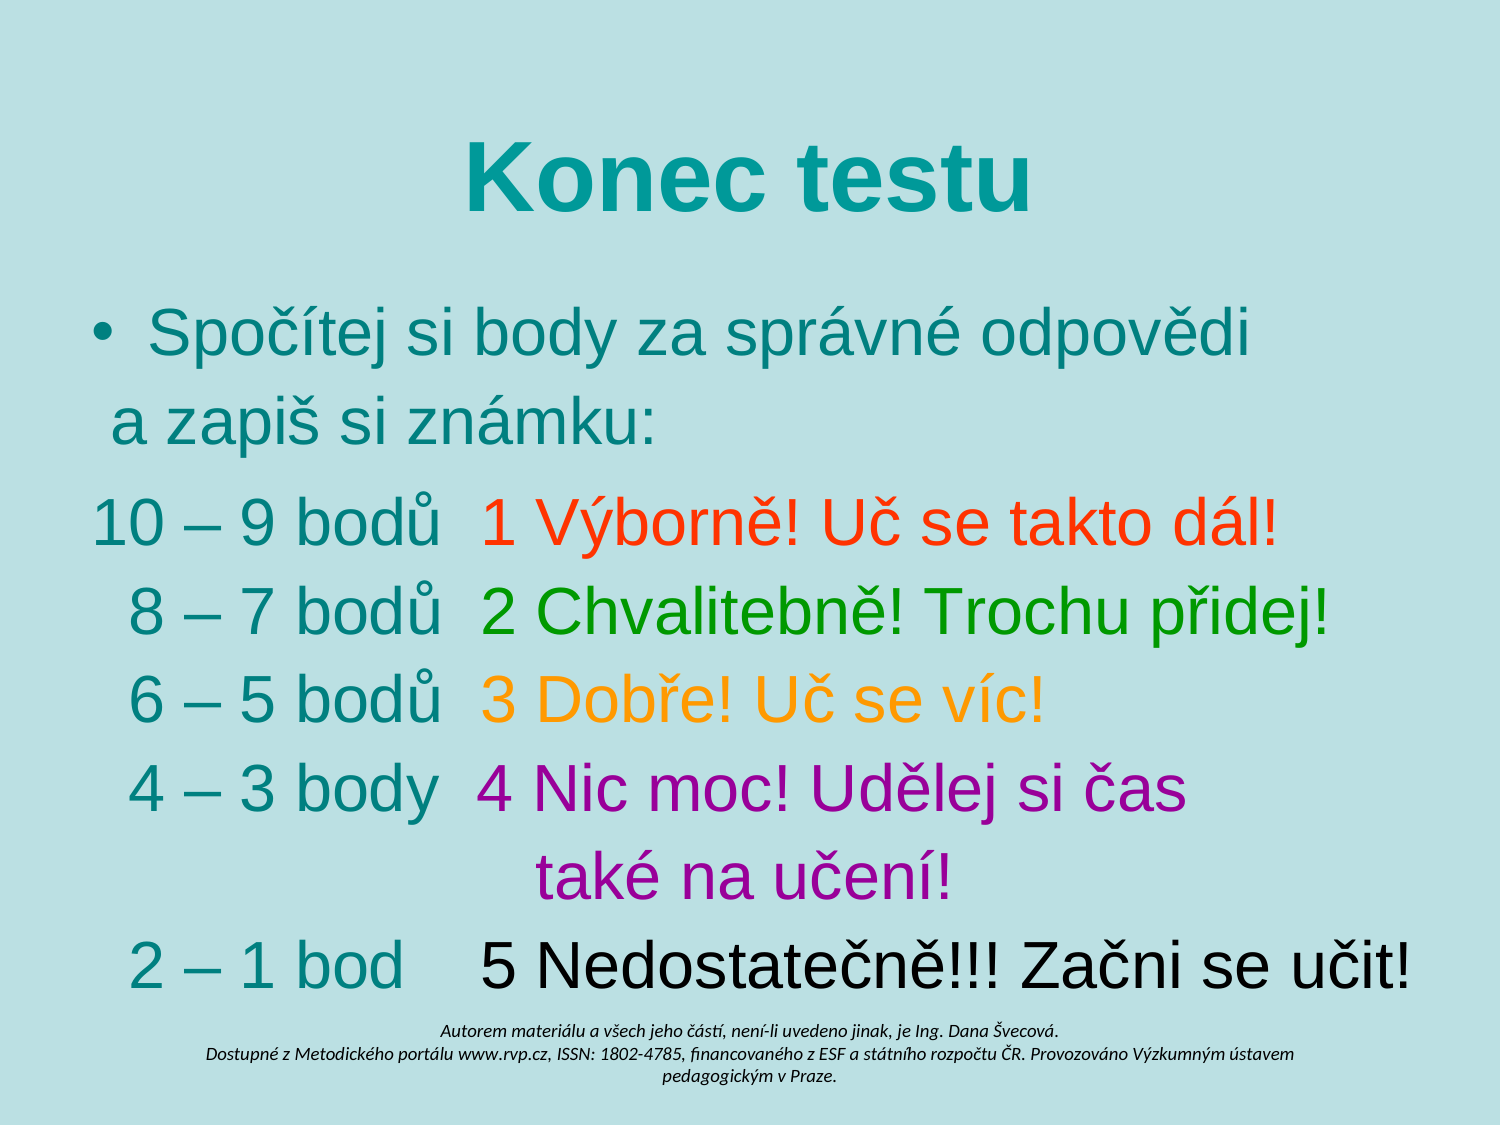

# Konec testu
Spočítej si body za správné odpovědi
 a zapiš si známku:
10 – 9 bodů 1 Výborně! Uč se takto dál!
 8 – 7 bodů 2 Chvalitebně! Trochu přidej!
 6 – 5 bodů 3 Dobře! Uč se víc!
 4 – 3 body 4 Nic moc! Udělej si čas
 také na učení!
 2 – 1 bod 5 Nedostatečně!!! Začni se učit!
Autorem materiálu a všech jeho částí, není-li uvedeno jinak, je Ing. Dana Švecová.
Dostupné z Metodického portálu www.rvp.cz, ISSN: 1802-4785, financovaného z ESF a státního rozpočtu ČR. Provozováno Výzkumným ústavem pedagogickým v Praze.